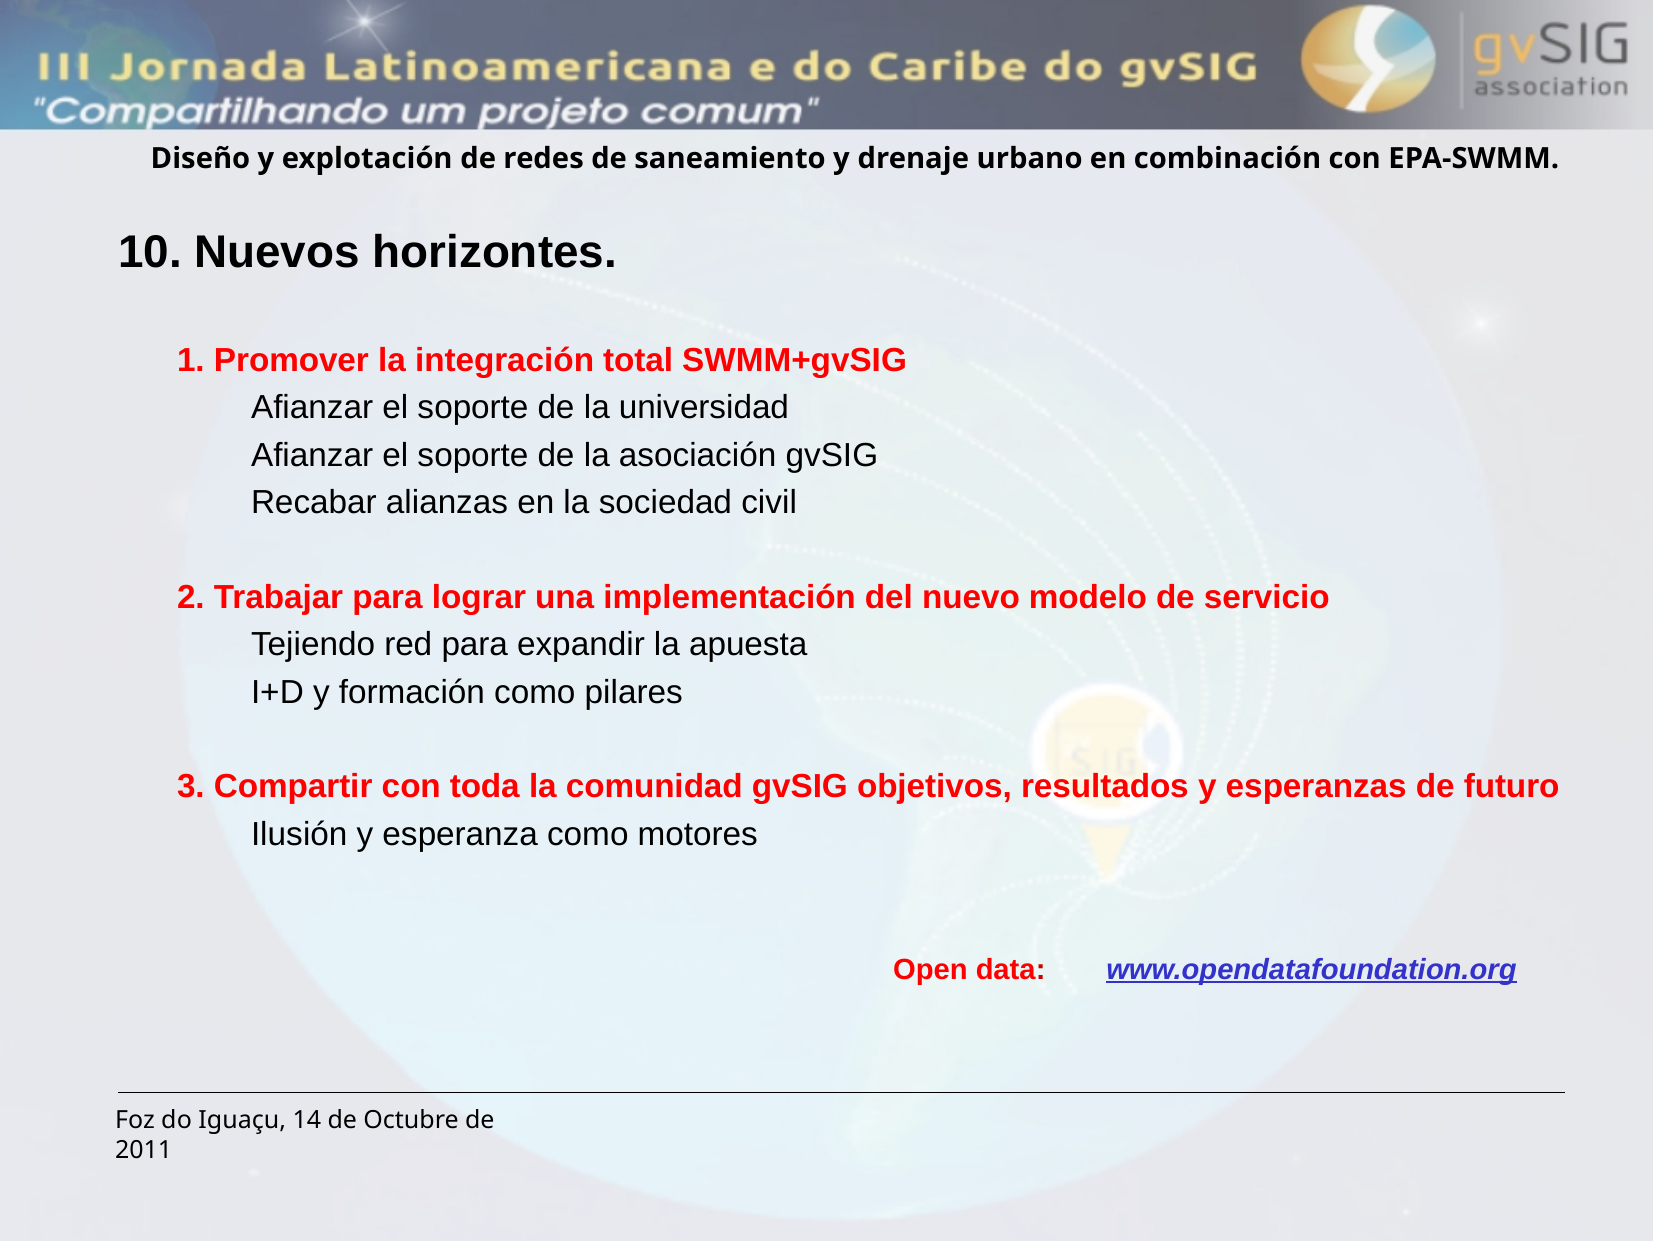

# Diseño y explotación de redes de saneamiento y drenaje urbano en combinación con EPA-SWMM.
10. Nuevos horizontes.
1. Promover la integración total SWMM+gvSIG
	Afianzar el soporte de la universidad
	Afianzar el soporte de la asociación gvSIG
	Recabar alianzas en la sociedad civil
2. Trabajar para lograr una implementación del nuevo modelo de servicio
	Tejiendo red para expandir la apuesta
	I+D y formación como pilares
3. Compartir con toda la comunidad gvSIG objetivos, resultados y esperanzas de futuro
	Ilusión y esperanza como motores
 Open data: www.opendatafoundation.org
Foz do Iguaçu, 14 de Octubre de 2011